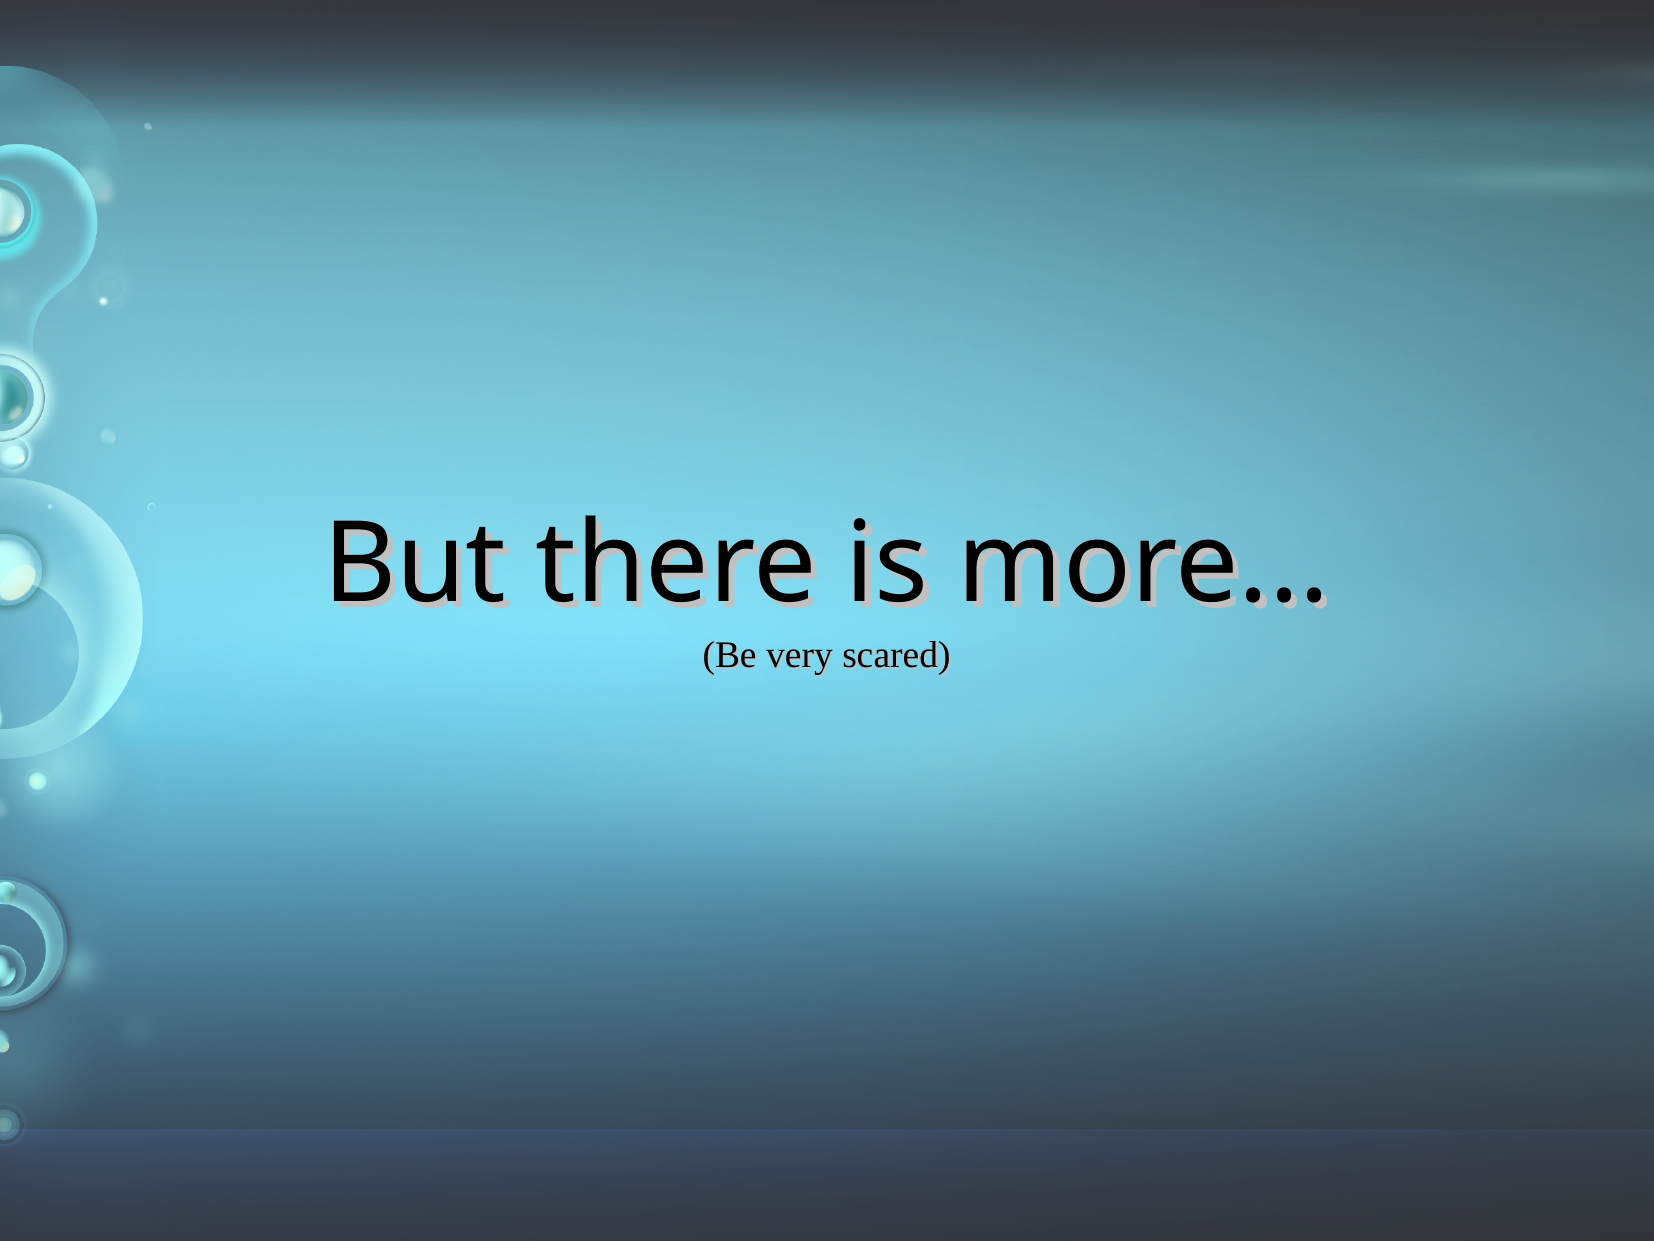

# But there is more... (Be very scared)